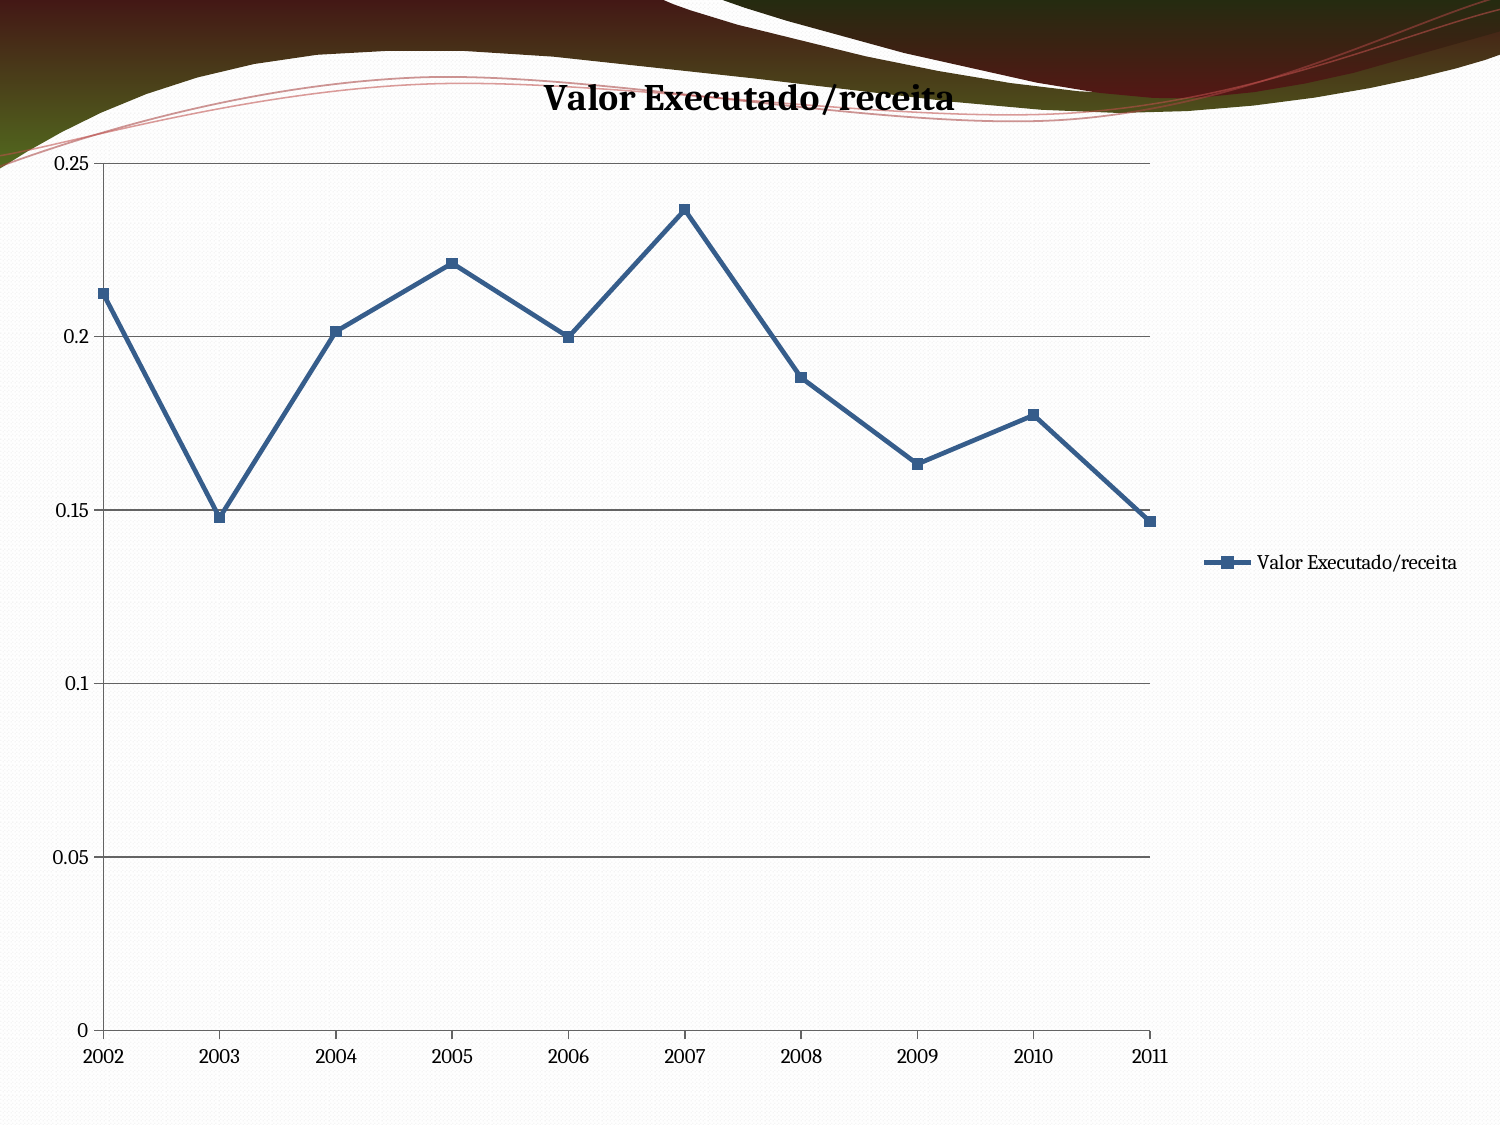

### Chart: Valor Executado/receita
| Category | Valor Executado/receita |
|---|---|
| 2002 | 0.2124 |
| 2003 | 0.1478 |
| 2004 | 0.2015 |
| 2005 | 0.2212 |
| 2006 | 0.1999 |
| 2007 | 0.2366 |
| 2008 | 0.1882 |
| 2009 | 0.1633 |
| 2010 | 0.1774 |
| 2011 | 0.1467 |